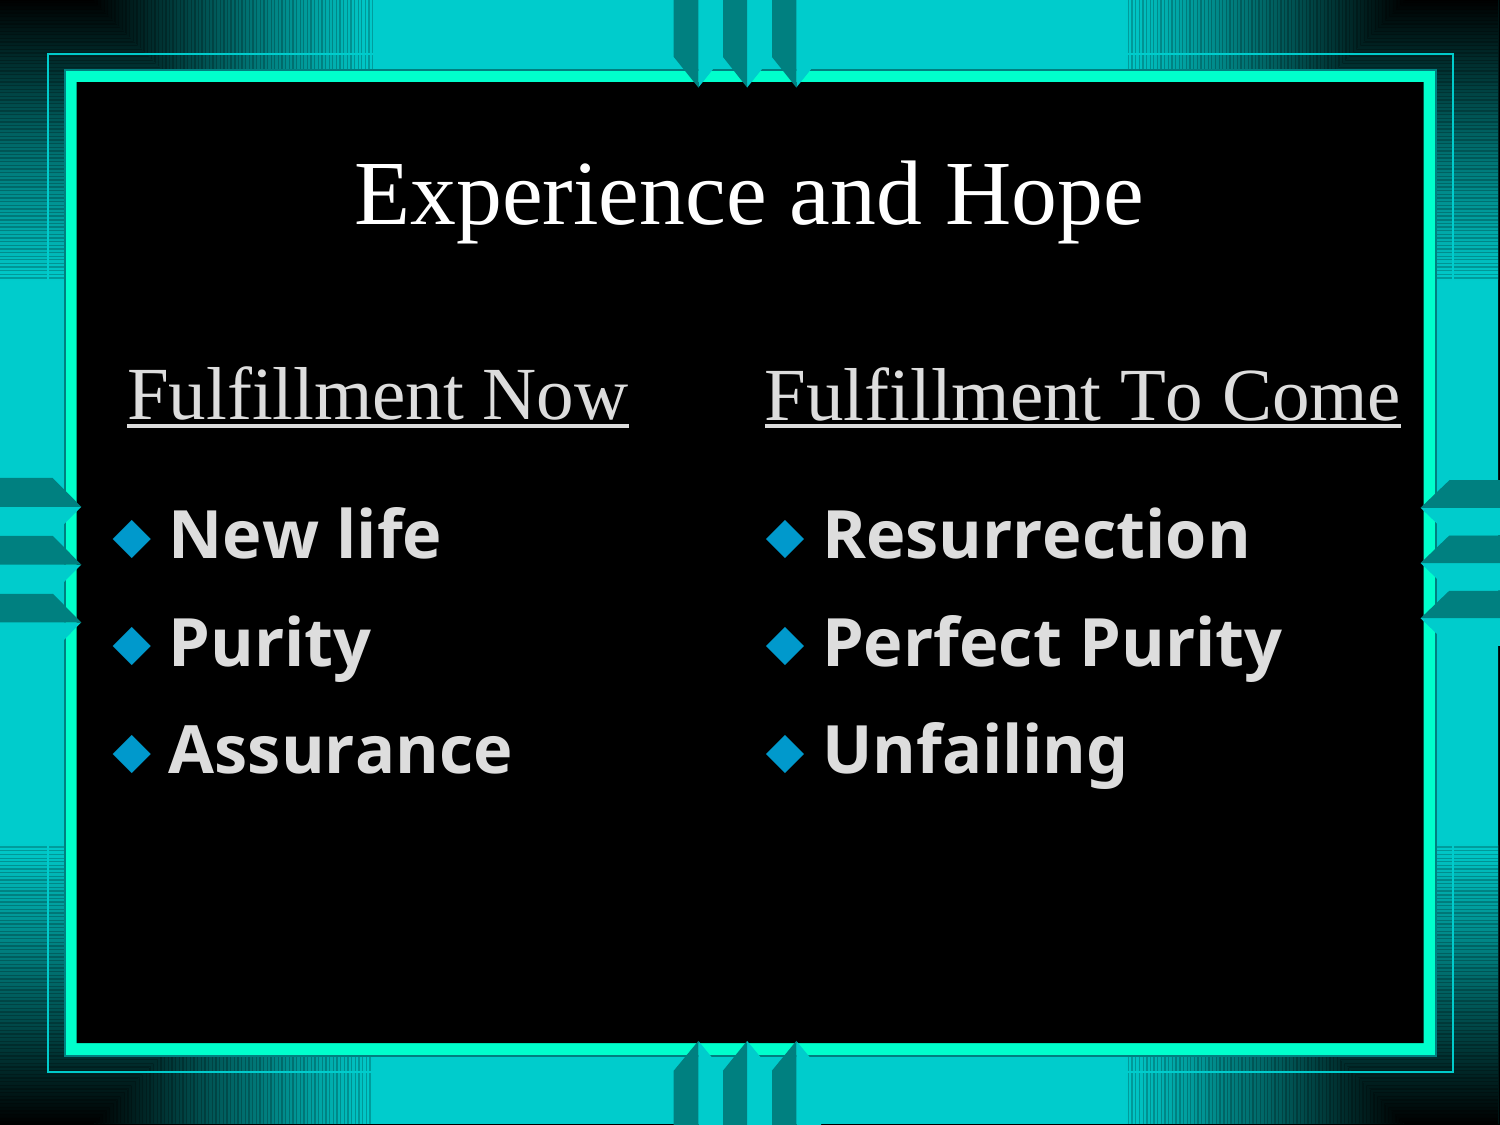

# Experience and Hope
Fulfillment Now
Fulfillment To Come
New life
Purity
Assurance
Resurrection
Perfect Purity
Unfailing